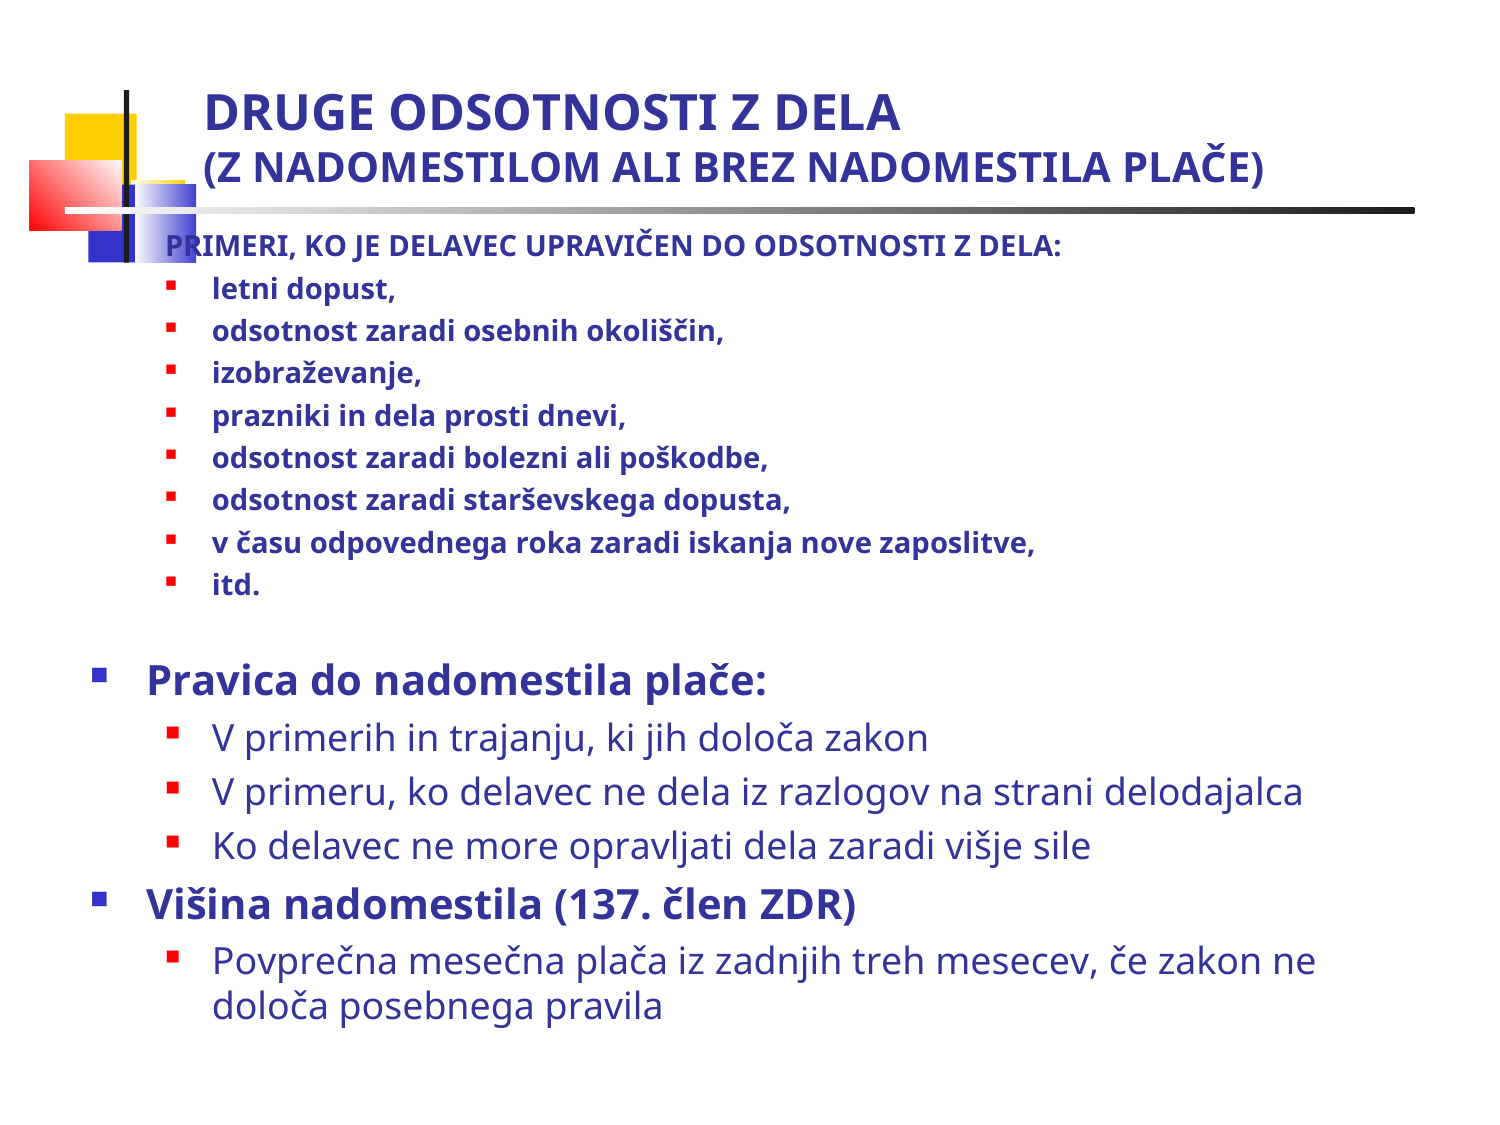

# DRUGE ODSOTNOSTI Z DELA (Z NADOMESTILOM ALI BREZ NADOMESTILA PLAČE)
PRIMERI, KO JE DELAVEC UPRAVIČEN DO ODSOTNOSTI Z DELA:
letni dopust,
odsotnost zaradi osebnih okoliščin,
izobraževanje,
prazniki in dela prosti dnevi,
odsotnost zaradi bolezni ali poškodbe,
odsotnost zaradi starševskega dopusta,
v času odpovednega roka zaradi iskanja nove zaposlitve,
itd.
Pravica do nadomestila plače:
V primerih in trajanju, ki jih določa zakon
V primeru, ko delavec ne dela iz razlogov na strani delodajalca
Ko delavec ne more opravljati dela zaradi višje sile
Višina nadomestila (137. člen ZDR)
Povprečna mesečna plača iz zadnjih treh mesecev, če zakon ne določa posebnega pravila